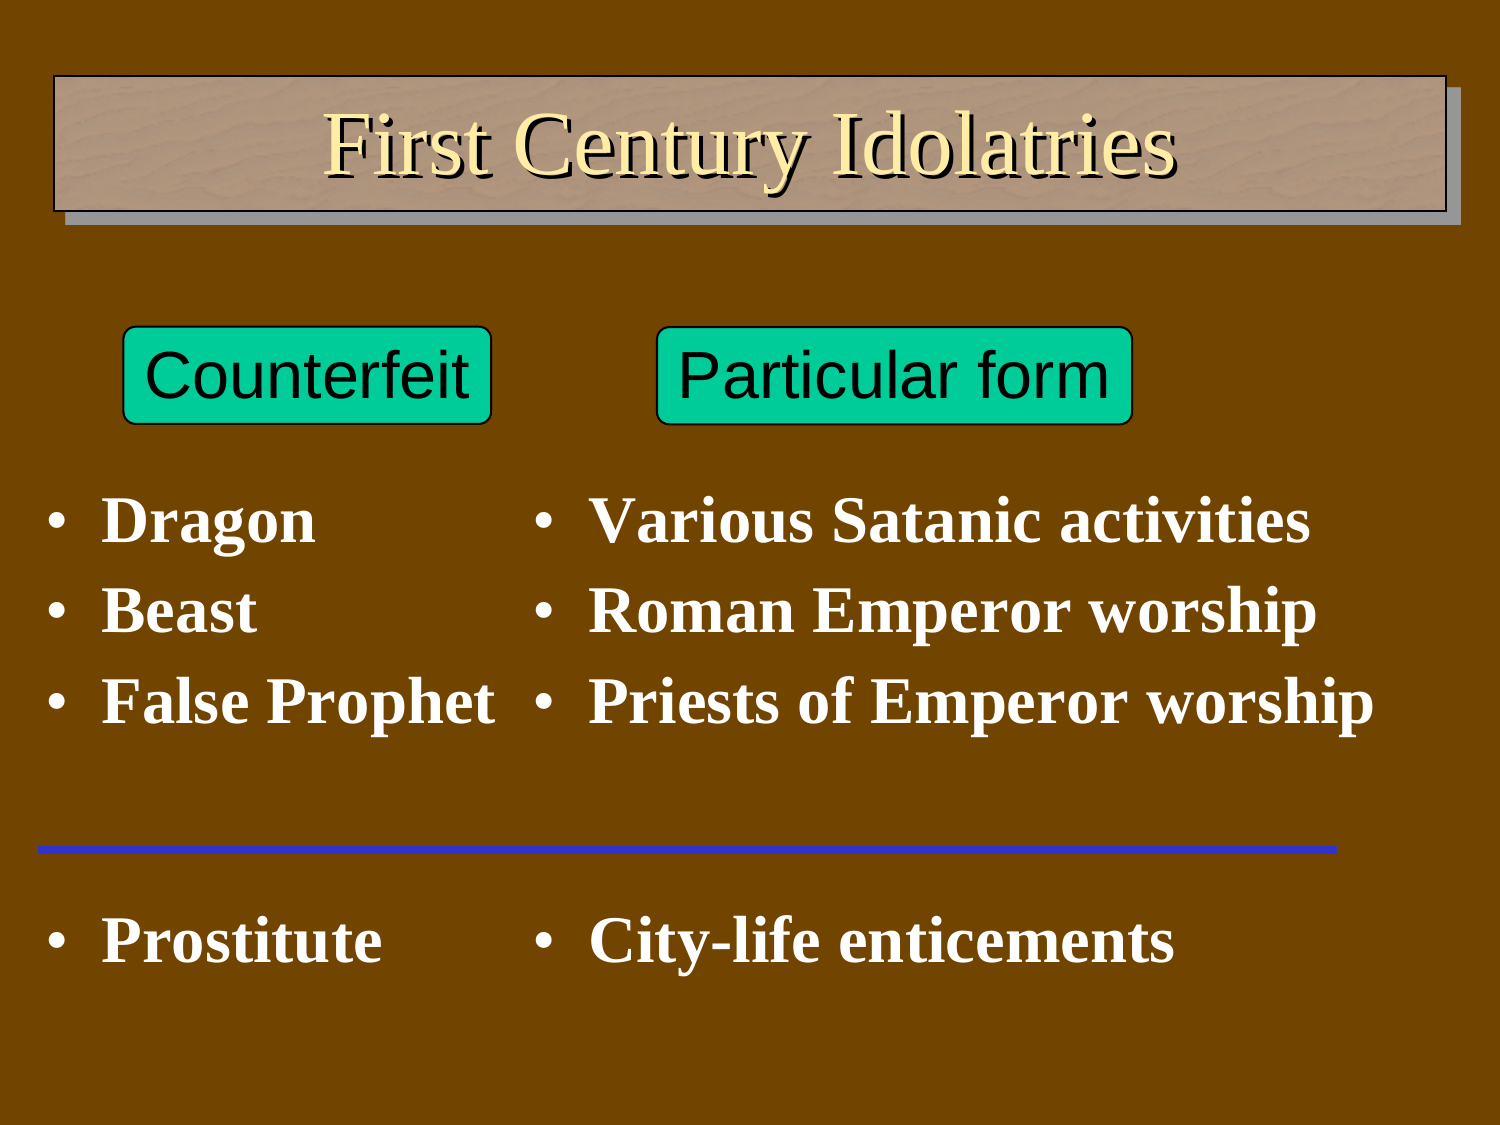

# First Century Idolatries
Counterfeit
Particular form
Various Satanic activities
Roman Emperor worship
Priests of Emperor worship
City-life enticements
Dragon
Beast
False Prophet
Prostitute